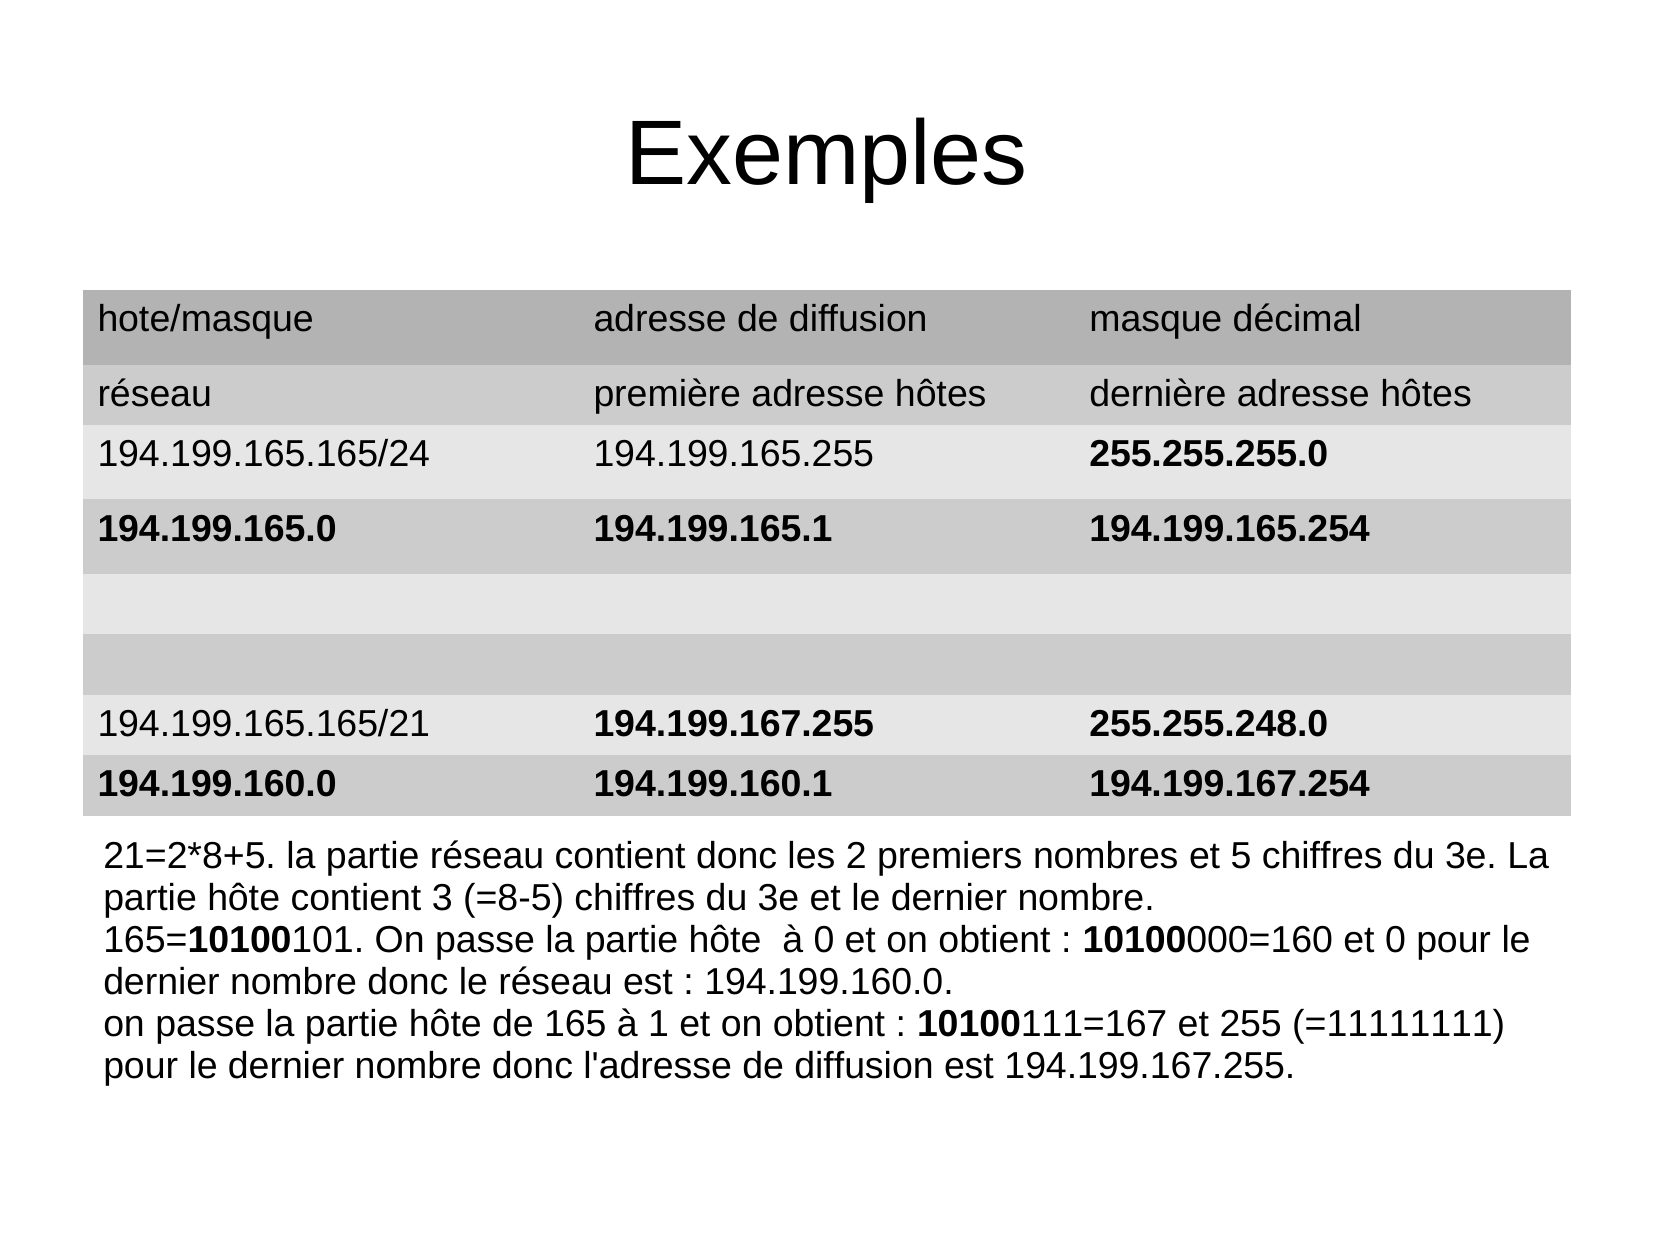

# Exemples
| hote/masque | adresse de diffusion | masque décimal |
| --- | --- | --- |
| réseau | première adresse hôtes | dernière adresse hôtes |
| 194.199.165.165/24 | 194.199.165.255 | 255.255.255.0 |
| 194.199.165.0 | 194.199.165.1 | 194.199.165.254 |
| | | |
| | | |
| 194.199.165.165/21 | 194.199.167.255 | 255.255.248.0 |
| 194.199.160.0 | 194.199.160.1 | 194.199.167.254 |
21=2*8+5. la partie réseau contient donc les 2 premiers nombres et 5 chiffres du 3e. La partie hôte contient 3 (=8-5) chiffres du 3e et le dernier nombre.
165=10100101. On passe la partie hôte à 0 et on obtient : 10100000=160 et 0 pour le dernier nombre donc le réseau est : 194.199.160.0.
on passe la partie hôte de 165 à 1 et on obtient : 10100111=167 et 255 (=11111111) pour le dernier nombre donc l'adresse de diffusion est 194.199.167.255.